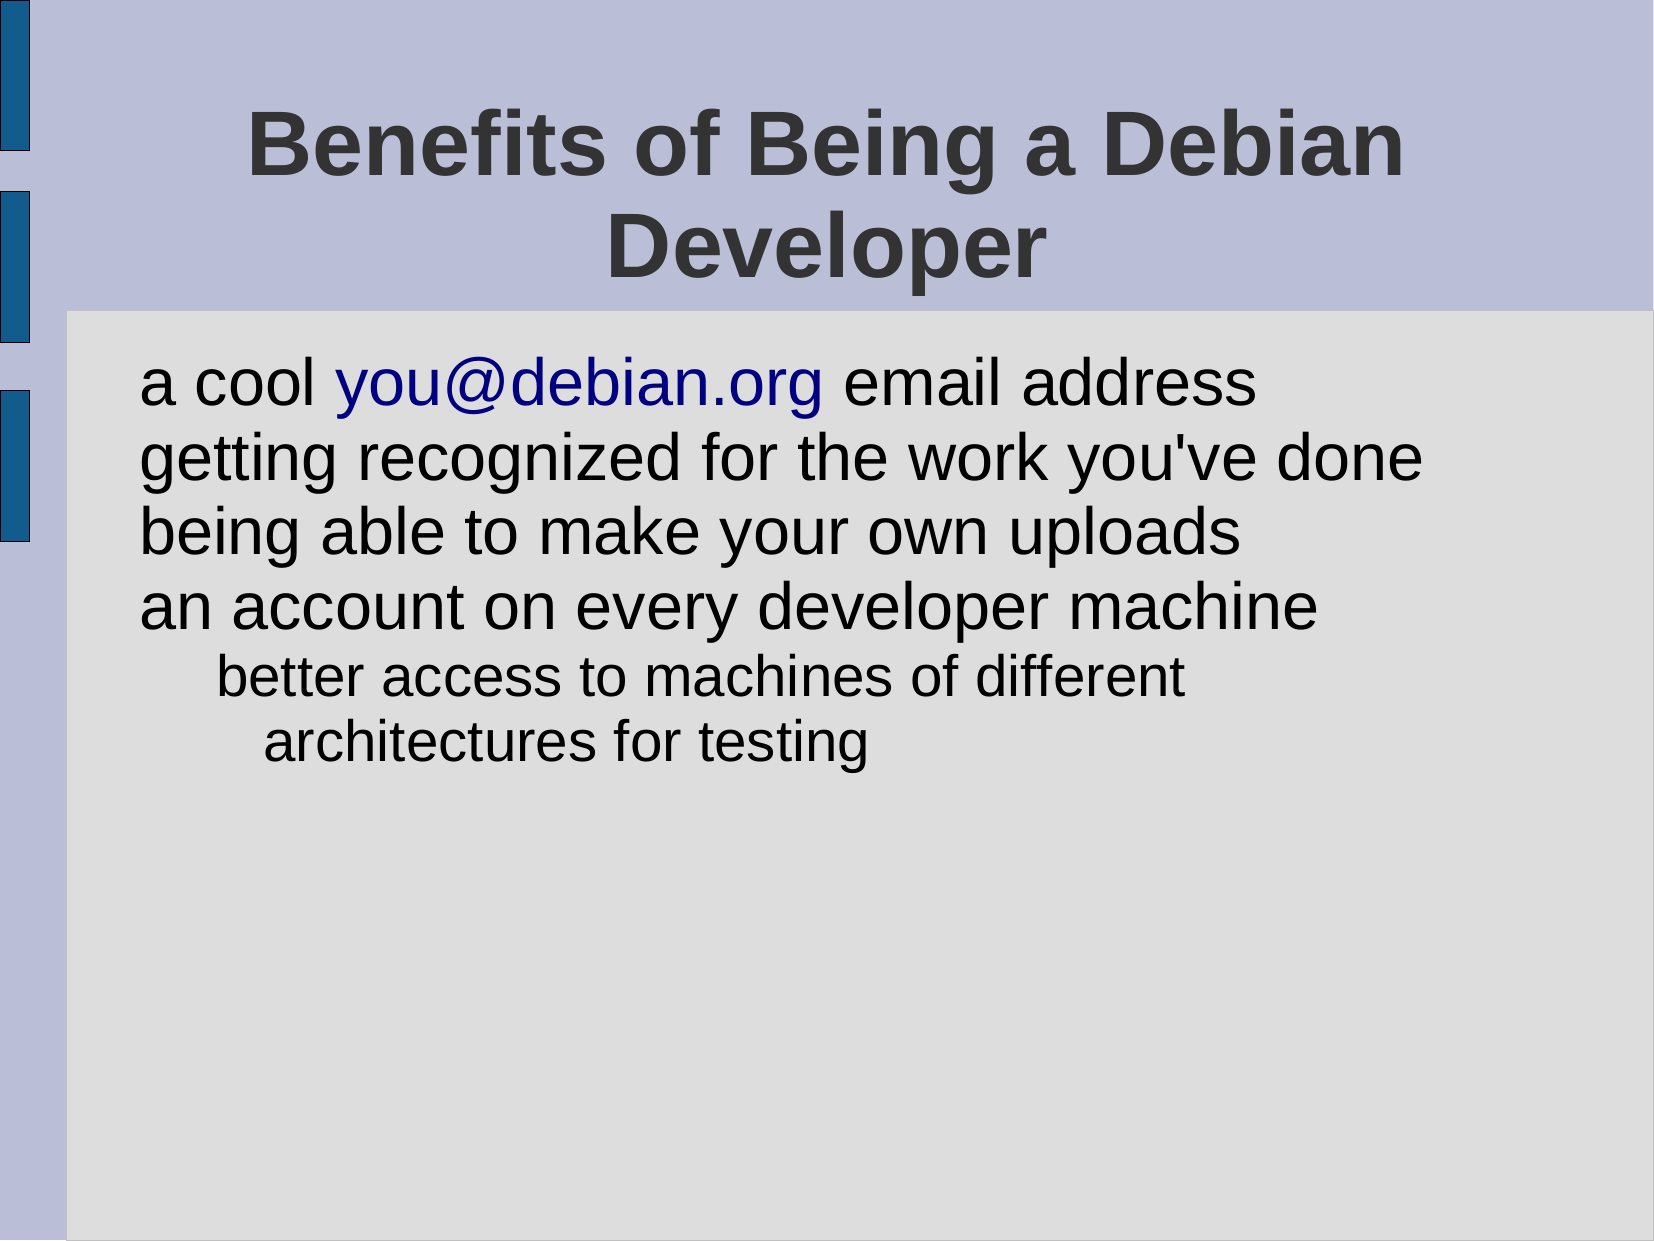

# Benefits of Being a Debian Developer
a cool you@debian.org email address
getting recognized for the work you've done
being able to make your own uploads
an account on every developer machine
better access to machines of different architectures for testing